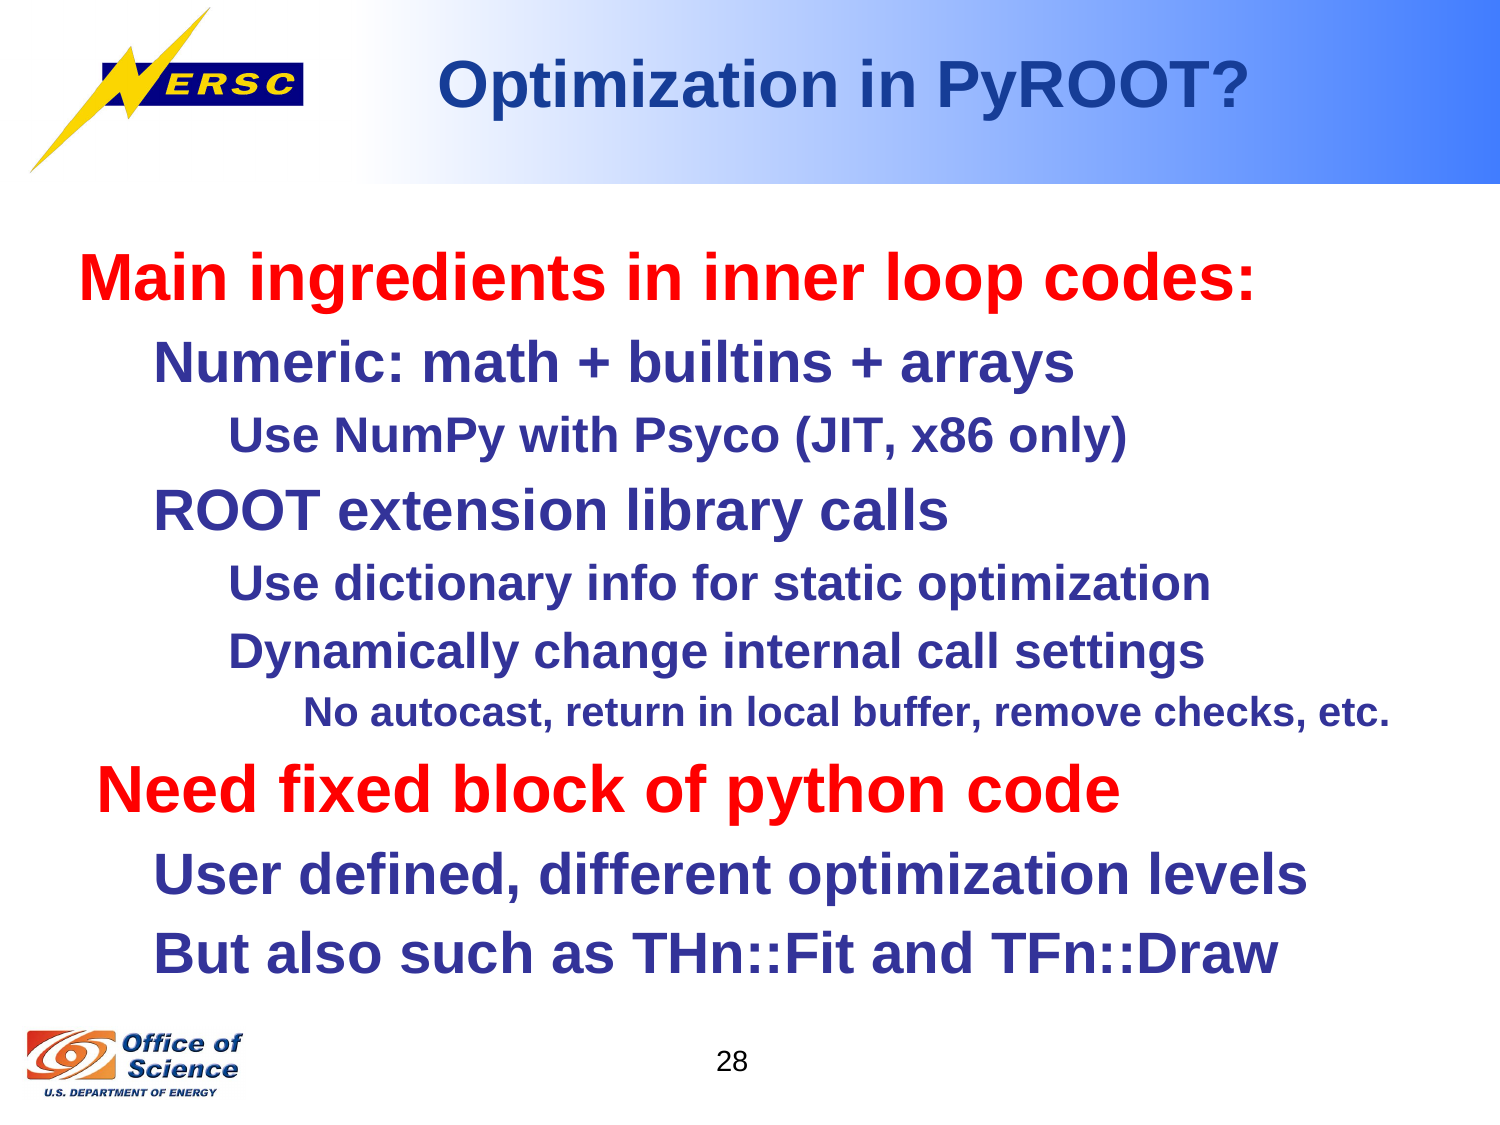

# Optimization in PyROOT?
Main ingredients in inner loop codes:
Numeric: math + builtins + arrays
Use NumPy with Psyco (JIT, x86 only)
ROOT extension library calls
Use dictionary info for static optimization
Dynamically change internal call settings
No autocast, return in local buffer, remove checks, etc.
 Need fixed block of python code
User defined, different optimization levels
But also such as THn::Fit and TFn::Draw